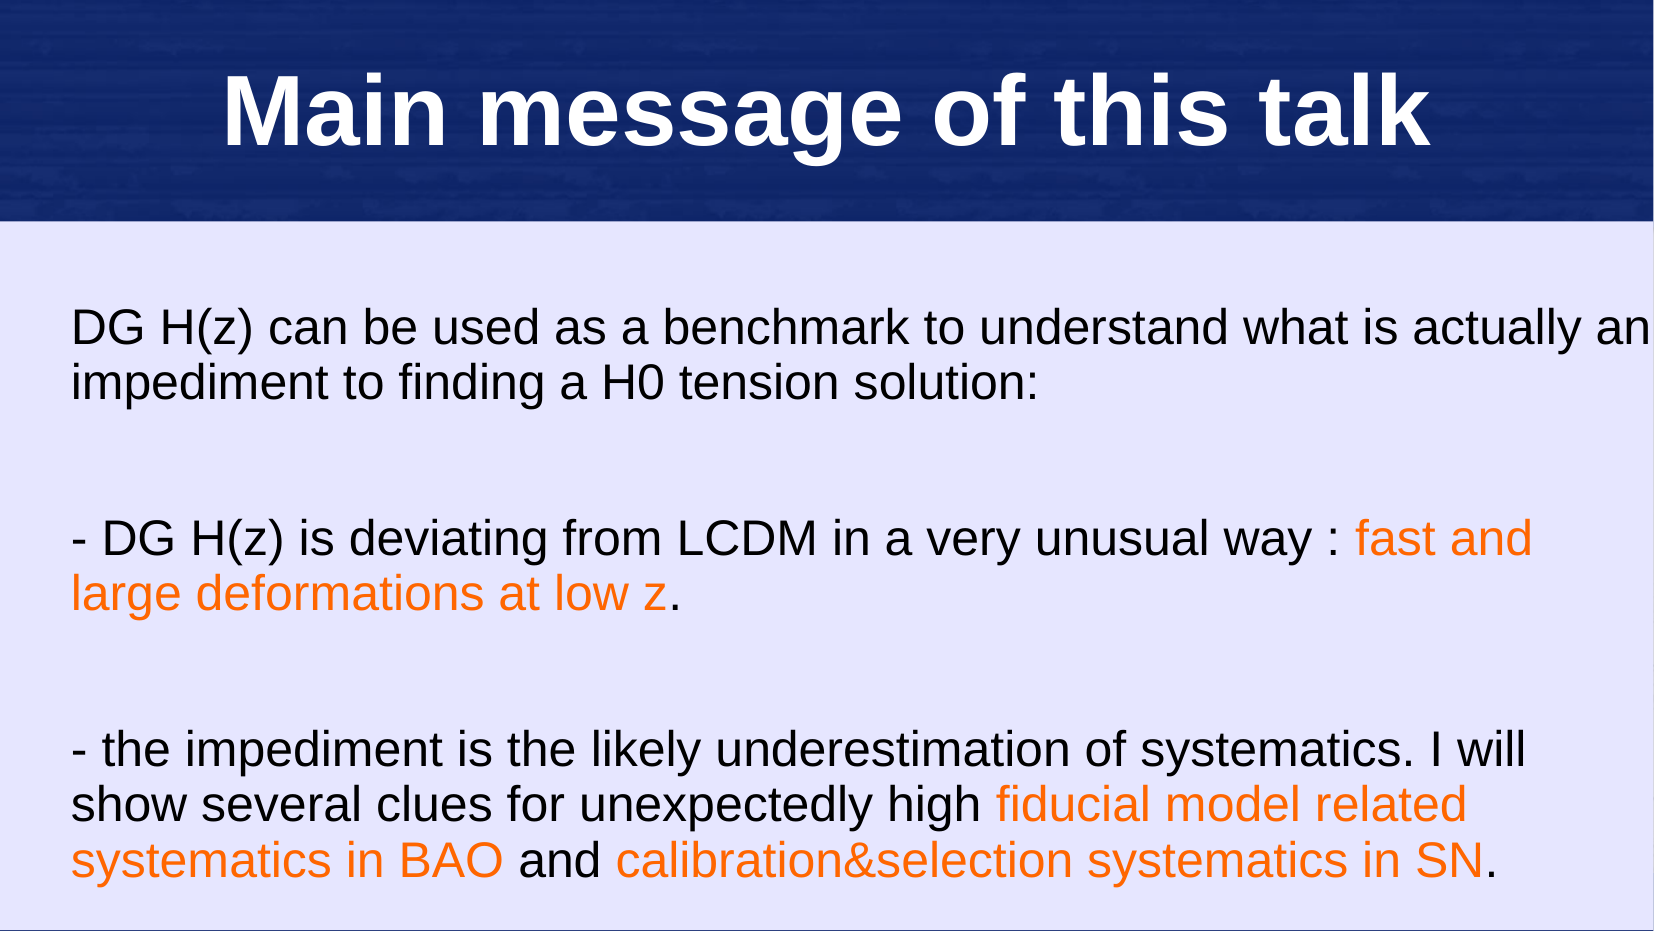

# Main message of this talk
DG H(z) can be used as a benchmark to understand what is actually an impediment to finding a H0 tension solution:
- DG H(z) is deviating from LCDM in a very unusual way : fast and large deformations at low z.
- the impediment is the likely underestimation of systematics. I will show several clues for unexpectedly high fiducial model related systematics in BAO and calibration&selection systematics in SN.